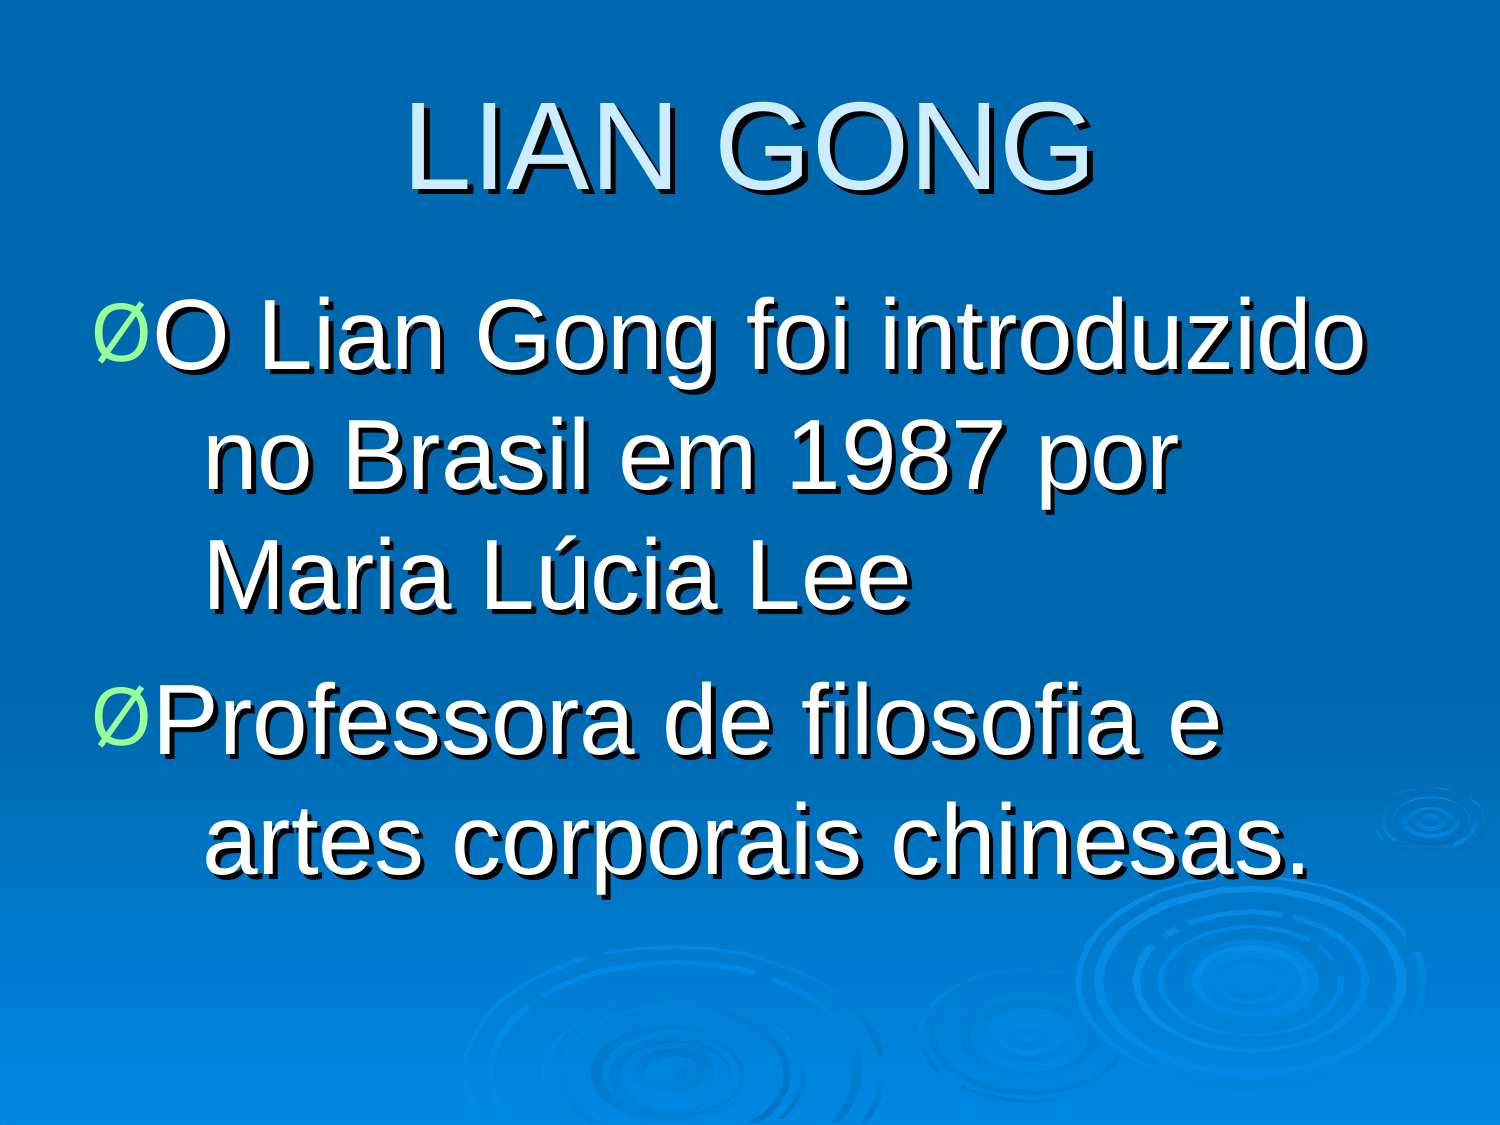

# LIAN GONG
O Lian Gong foi introduzido no Brasil em 1987 por Maria Lúcia Lee
Professora de filosofia e artes corporais chinesas.